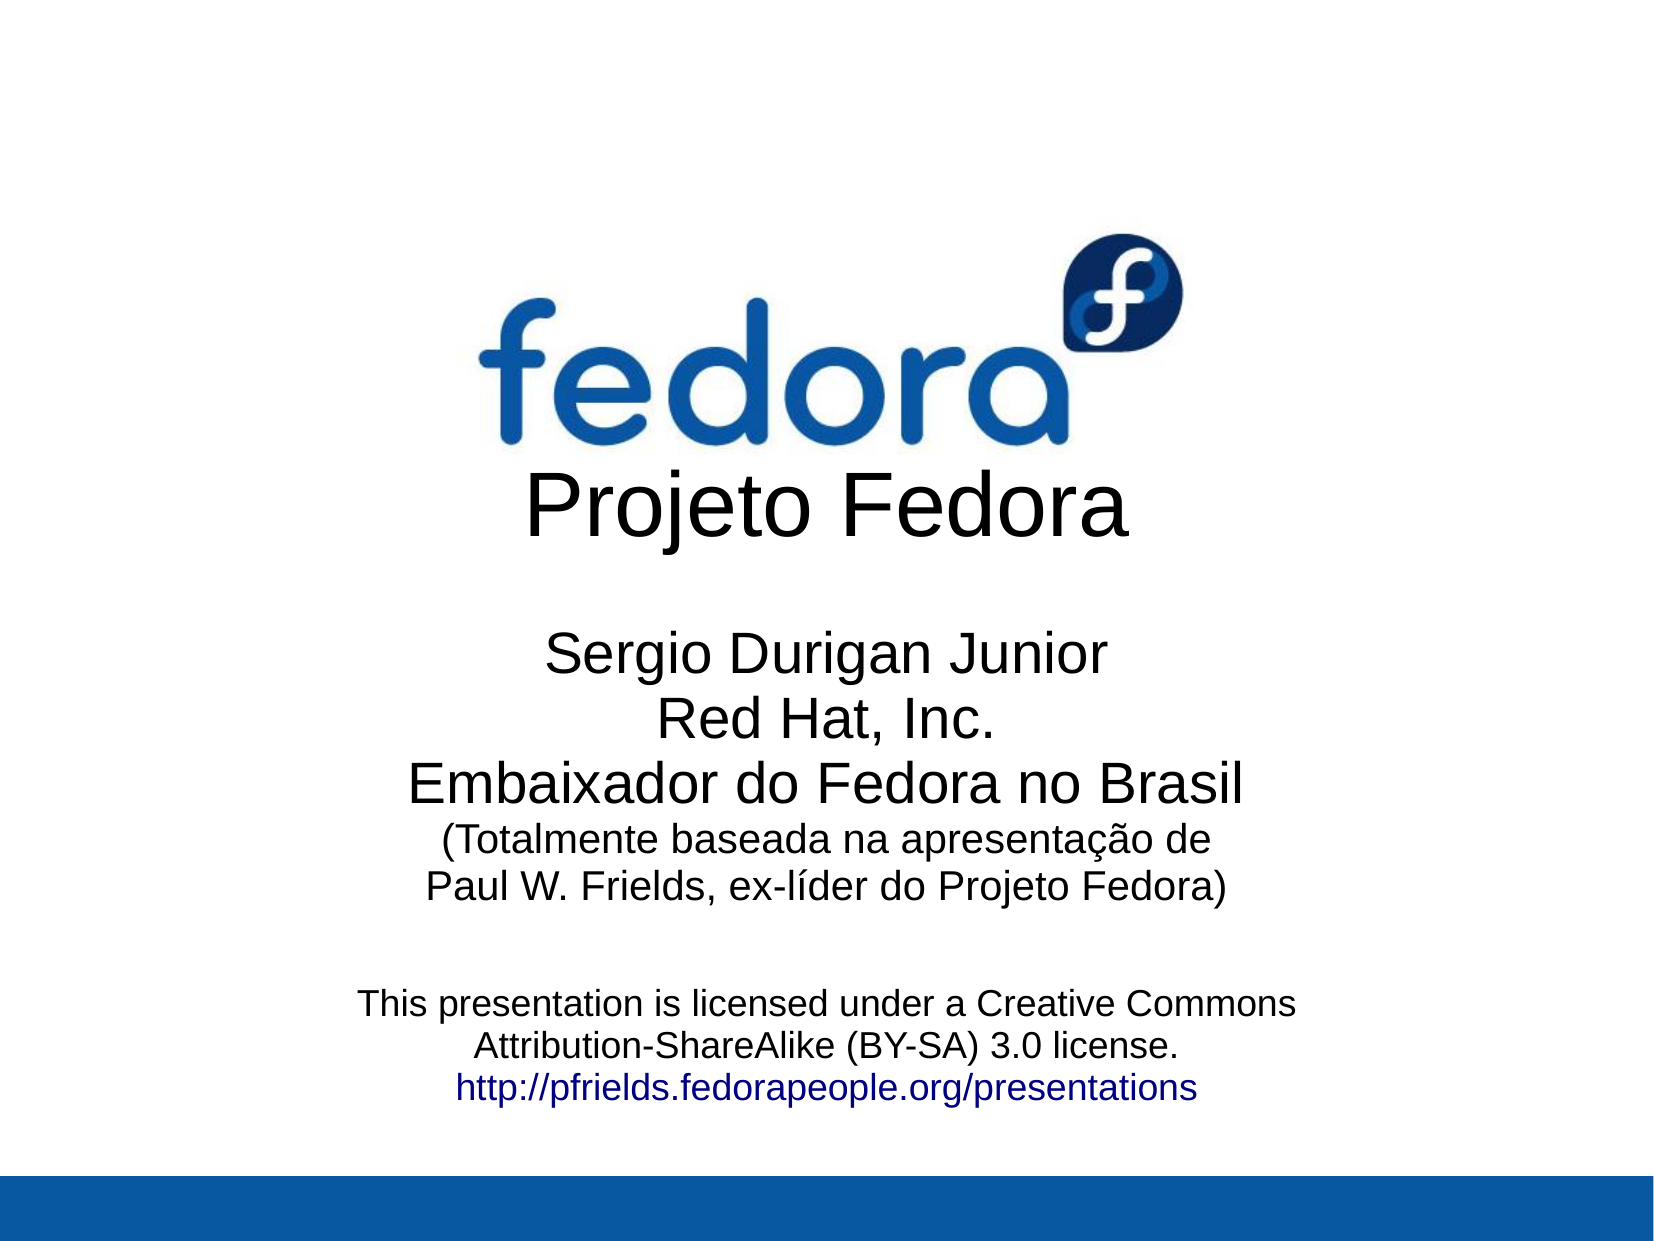

# Projeto Fedora Sergio Durigan Junior Red Hat, Inc. Embaixador do Fedora no Brasil (Totalmente baseada na apresentação de Paul W. Frields, ex-líder do Projeto Fedora)
This presentation is licensed under a Creative Commons
Attribution-ShareAlike (BY-SA) 3.0 license.
http://pfrields.fedorapeople.org/presentations